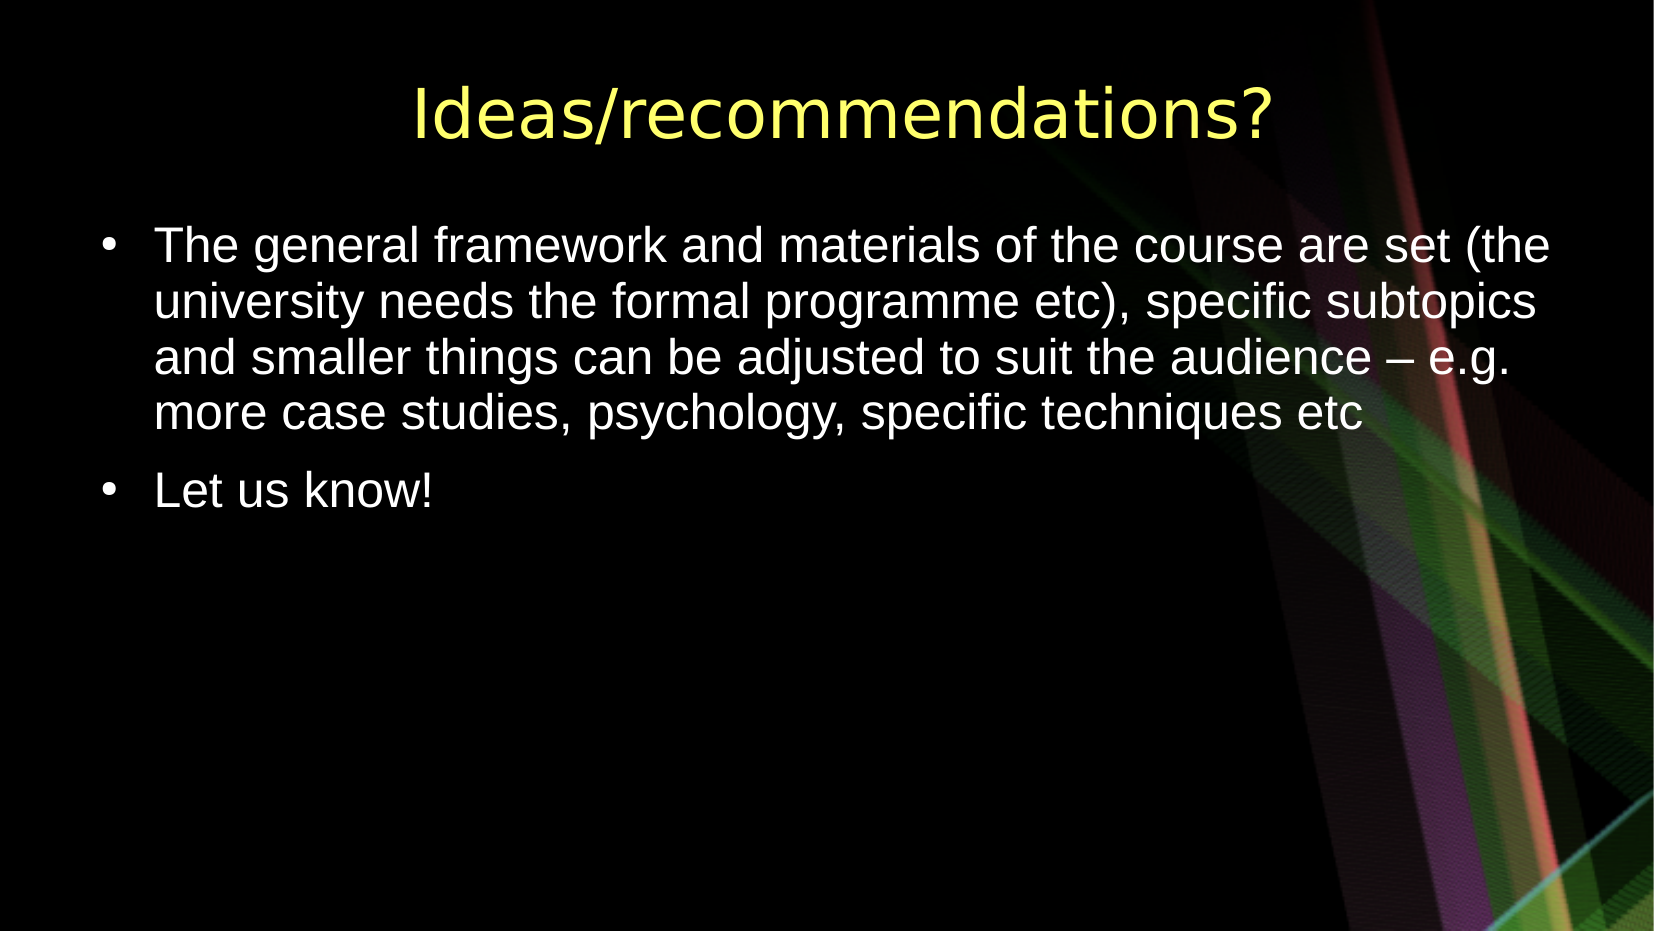

# Ideas/recommendations?
The general framework and materials of the course are set (the university needs the formal programme etc), specific subtopics and smaller things can be adjusted to suit the audience – e.g. more case studies, psychology, specific techniques etc
Let us know!